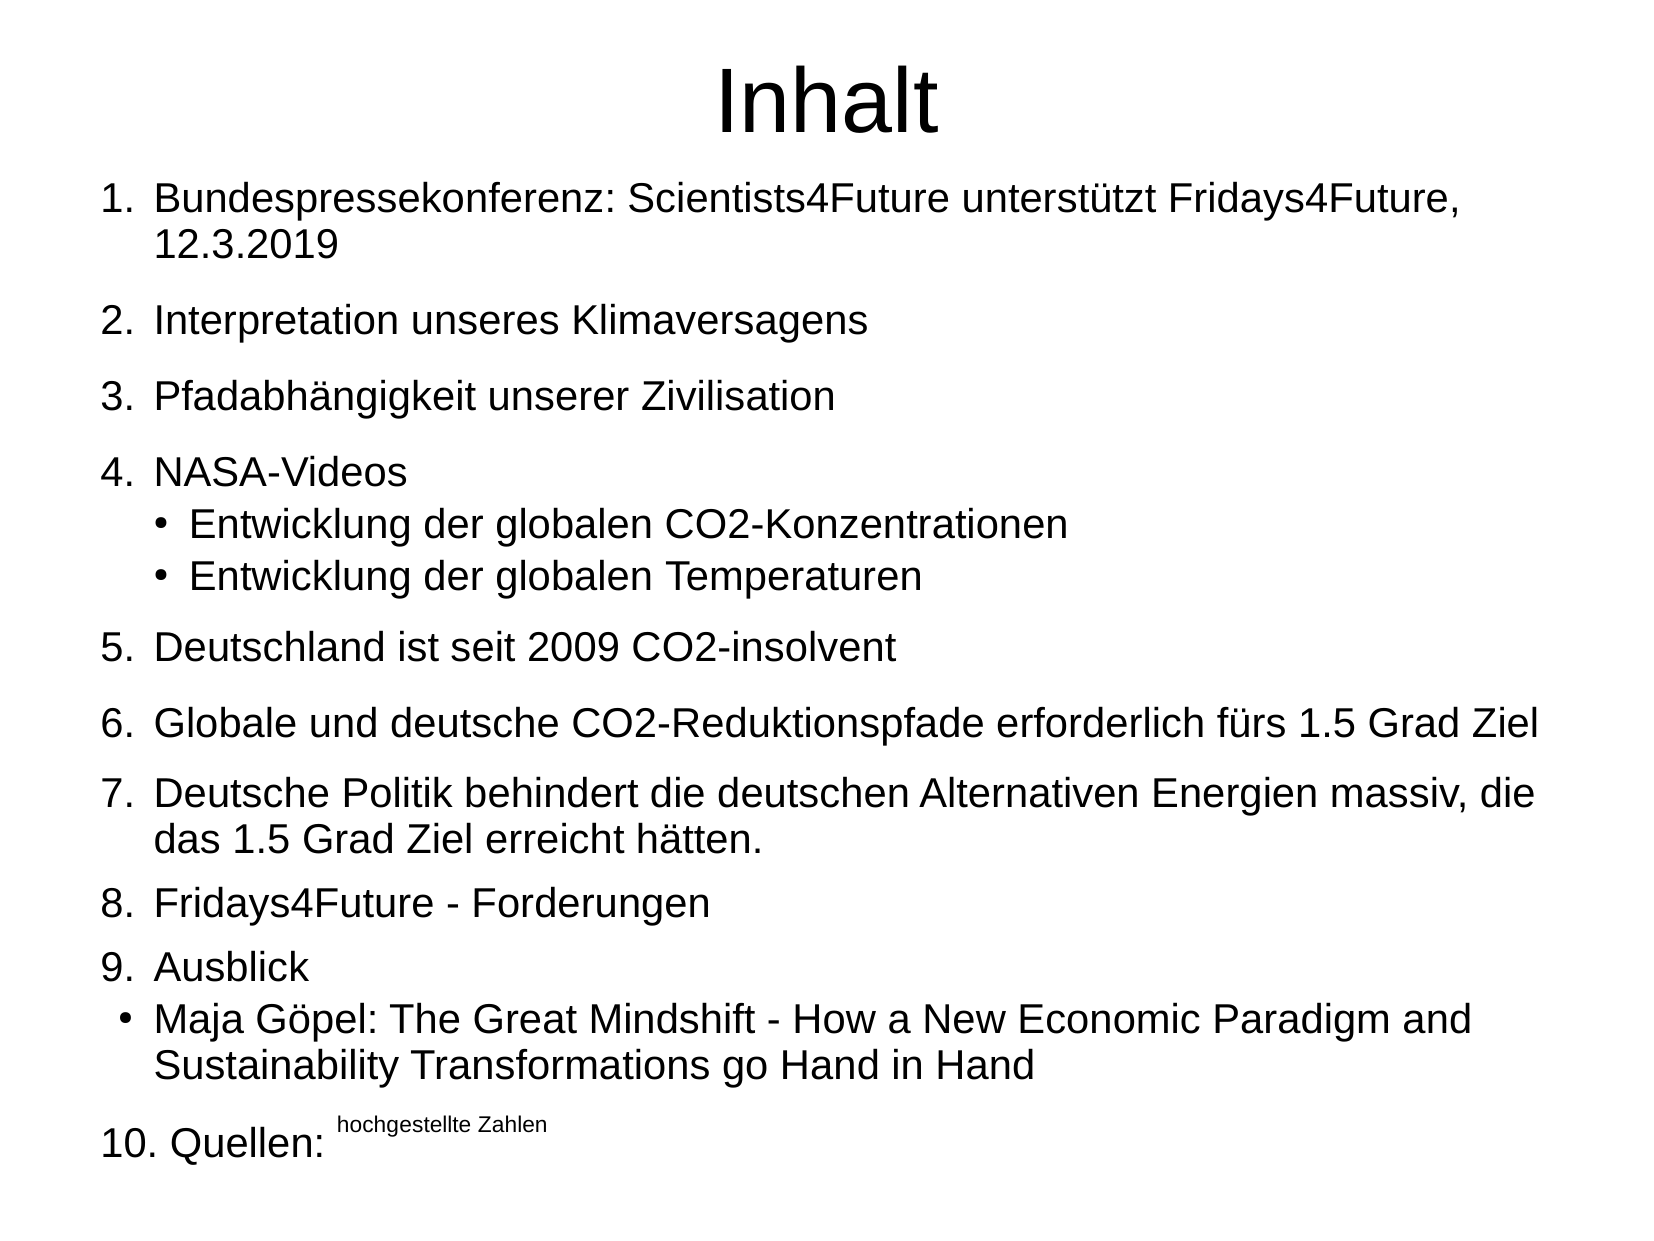

# Inhalt
Bundespressekonferenz: Scientists4Future unterstützt Fridays4Future, 12.3.2019
Interpretation unseres Klimaversagens
Pfadabhängigkeit unserer Zivilisation
NASA-Videos
Entwicklung der globalen CO2-Konzentrationen
Entwicklung der globalen Temperaturen
Deutschland ist seit 2009 CO2-insolvent
Globale und deutsche CO2-Reduktionspfade erforderlich fürs 1.5 Grad Ziel
Deutsche Politik behindert die deutschen Alternativen Energien massiv, die das 1.5 Grad Ziel erreicht hätten.
Fridays4Future - Forderungen
Ausblick
Maja Göpel: The Great Mindshift - How a New Economic Paradigm and Sustainability Transformations go Hand in Hand
 Quellen: hochgestellte Zahlen